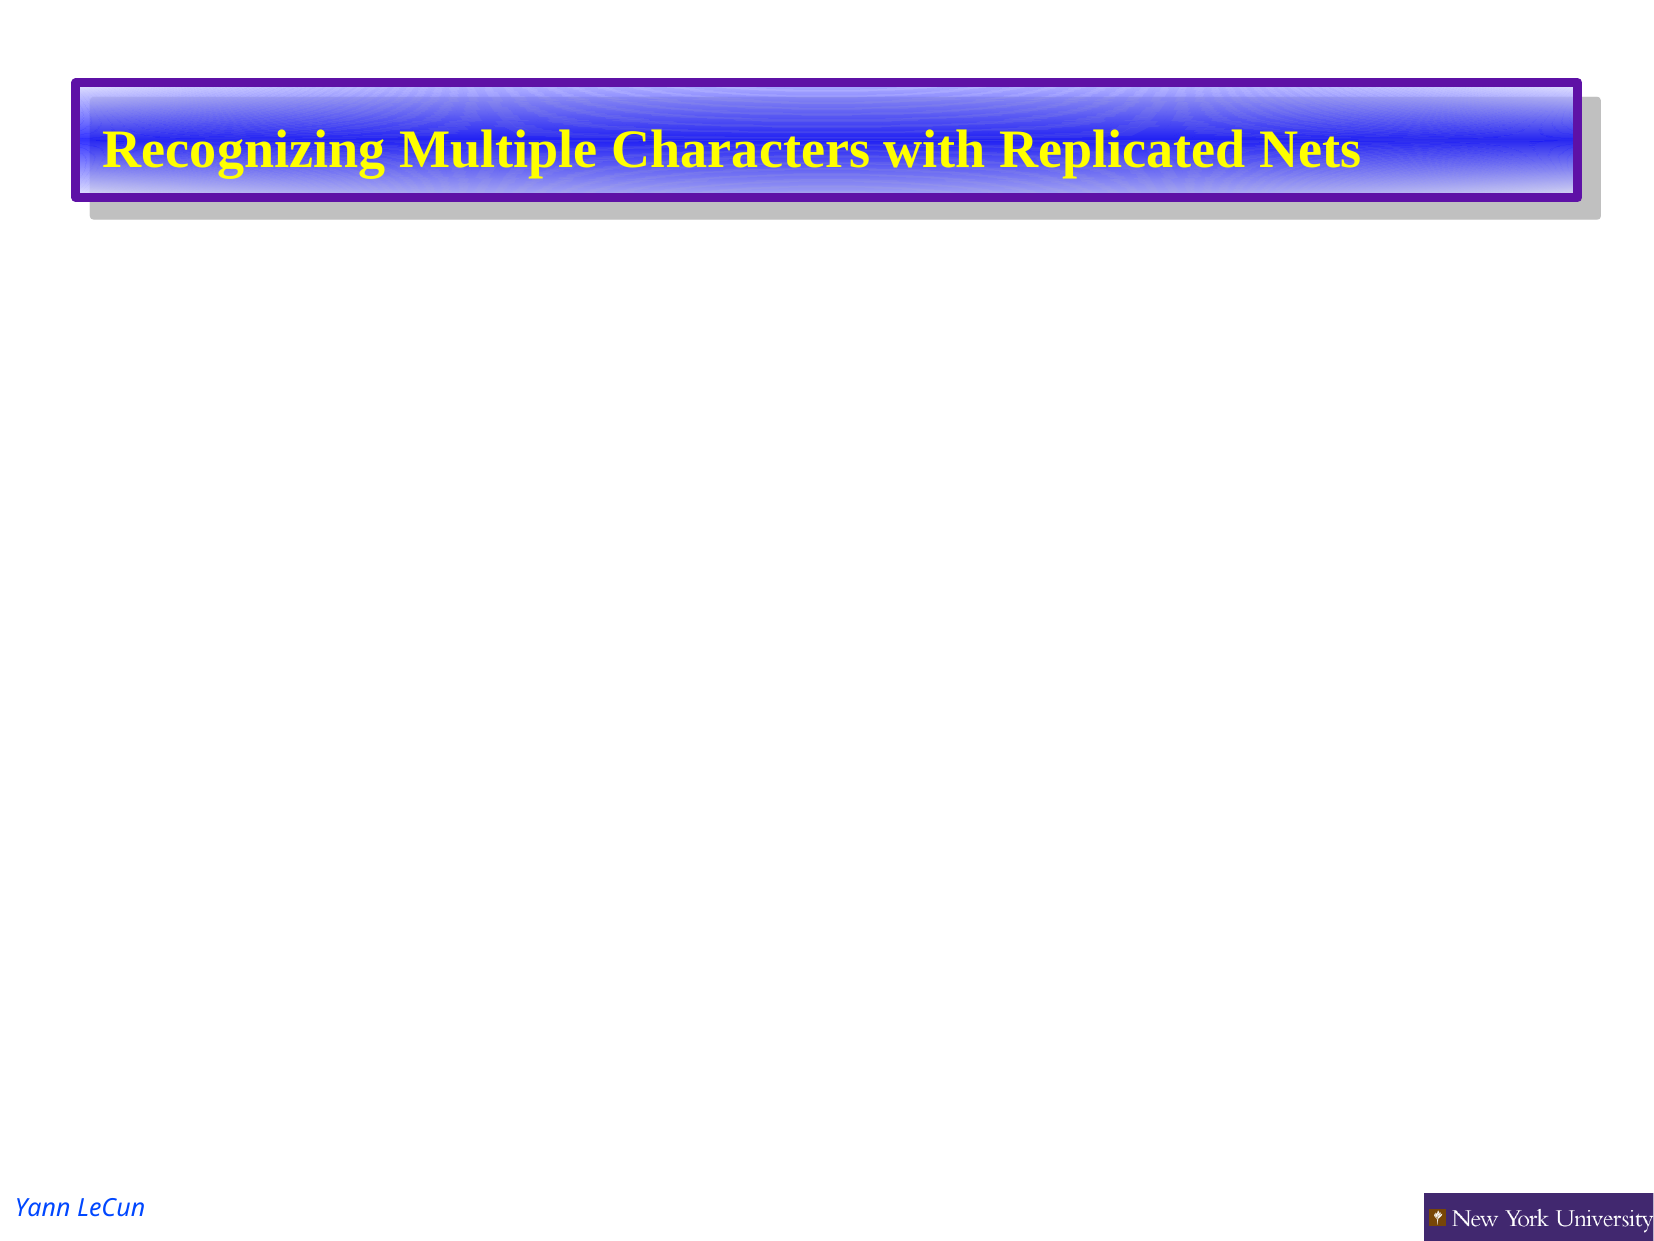

# Recognizing Multiple Characters with Replicated Nets